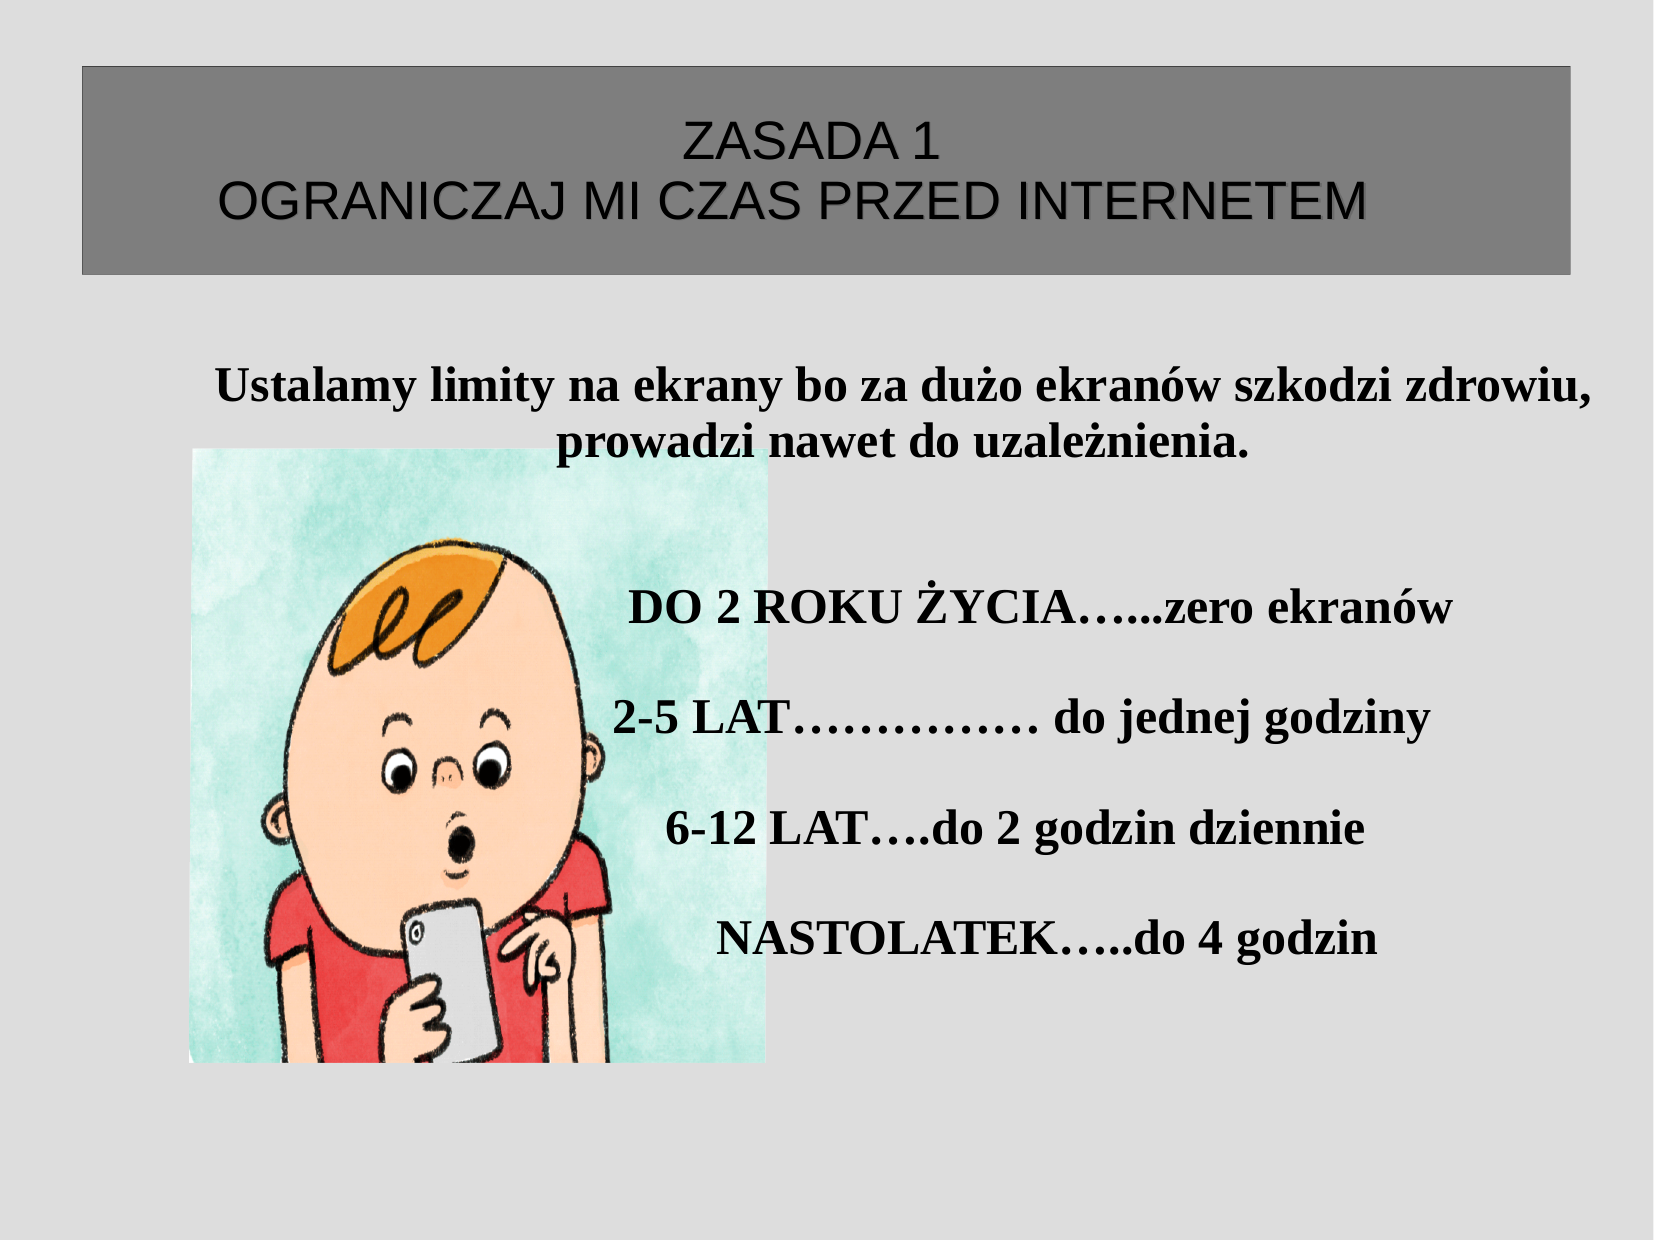

# ZASADA 1 OGRANICZAJ MI CZAS PRZED INTERNETEM
Ustalamy limity na ekrany bo za dużo ekranów szkodzi zdrowiu, prowadzi nawet do uzależnienia.
 DO 2 ROKU ŻYCIA…...zero ekranów
 2-5 LAT…………… do jednej godziny
 6-12 LAT….do 2 godzin dziennie
 NASTOLATEK…..do 4 godzin